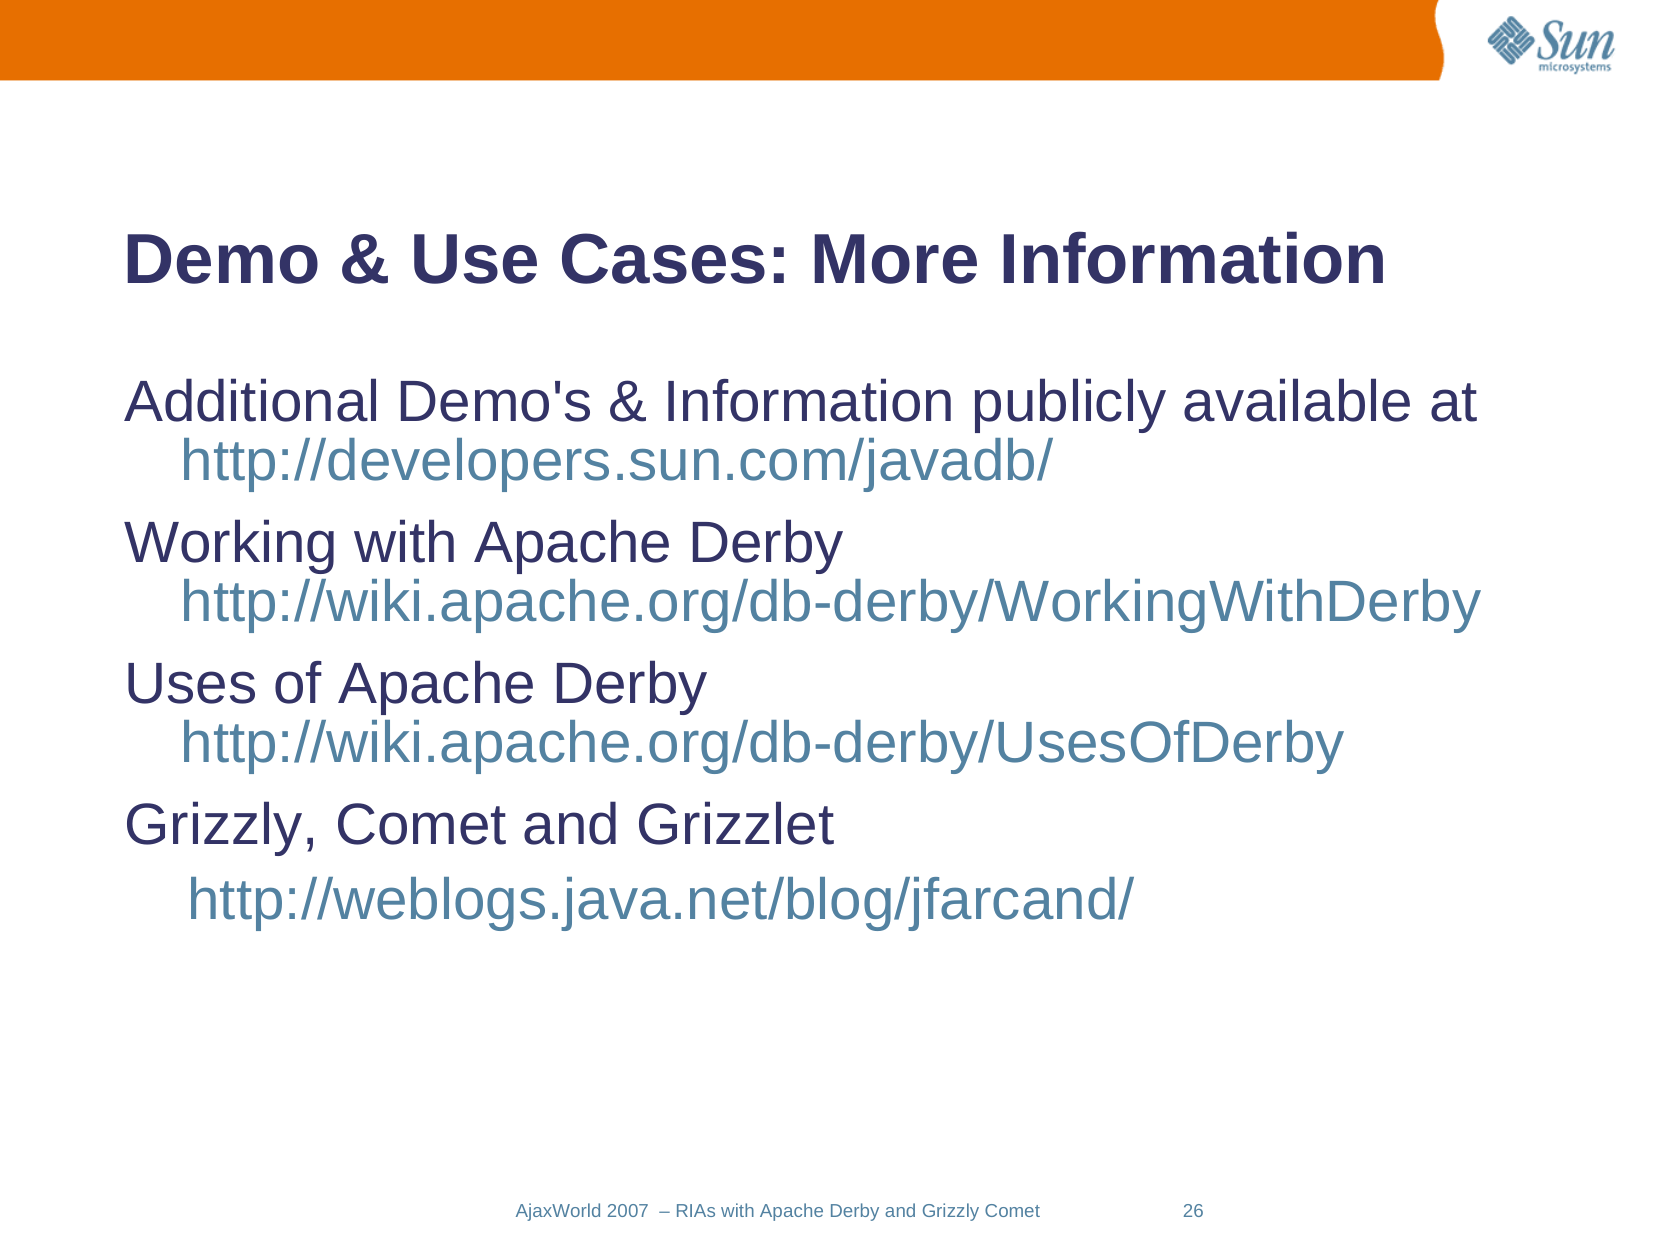

# Demo & Use Cases: More Information
Additional Demo's & Information publicly available at
http://developers.sun.com/javadb/
Working with Apache Derbyhttp://wiki.apache.org/db-derby/WorkingWithDerby
Uses of Apache Derby
http://wiki.apache.org/db-derby/UsesOfDerby
Grizzly, Comet and Grizzlet
http://weblogs.java.net/blog/jfarcand/